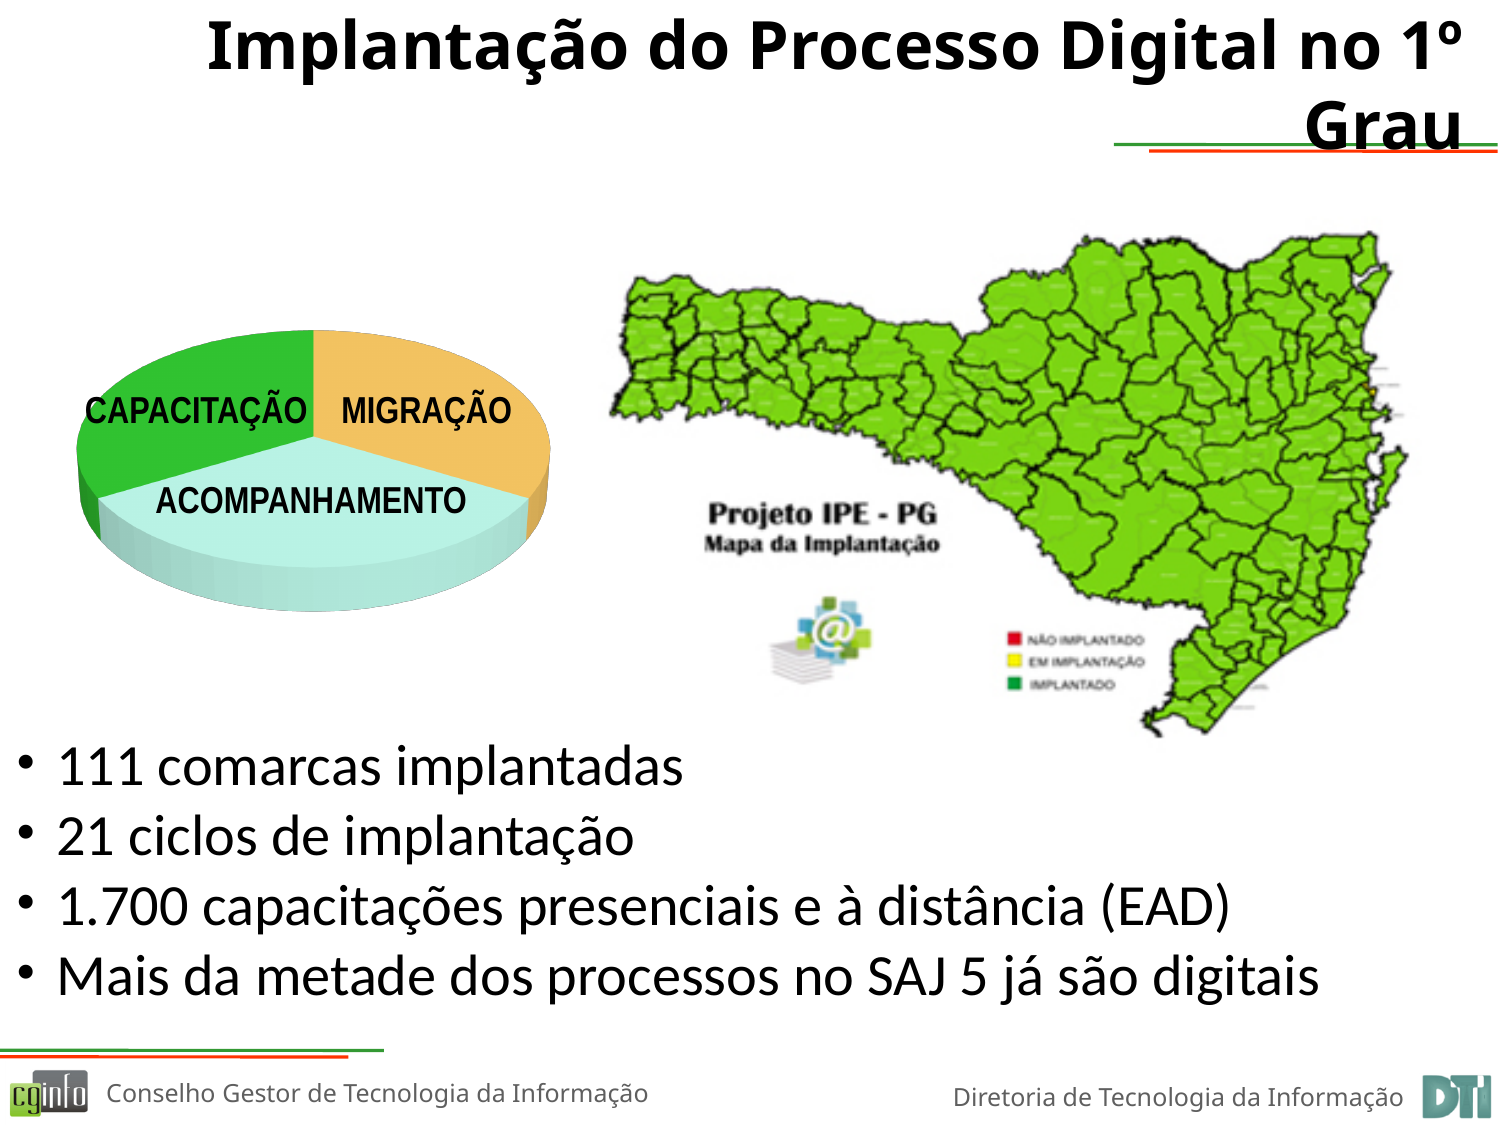

# Implantação do Processo Digital no 1º Grau
[unsupported chart]
CAPACITAÇÃO
MIGRAÇÃO
ACOMPANHAMENTO
111 comarcas implantadas
21 ciclos de implantação
1.700 capacitações presenciais e à distância (EAD)
Mais da metade dos processos no SAJ 5 já são digitais